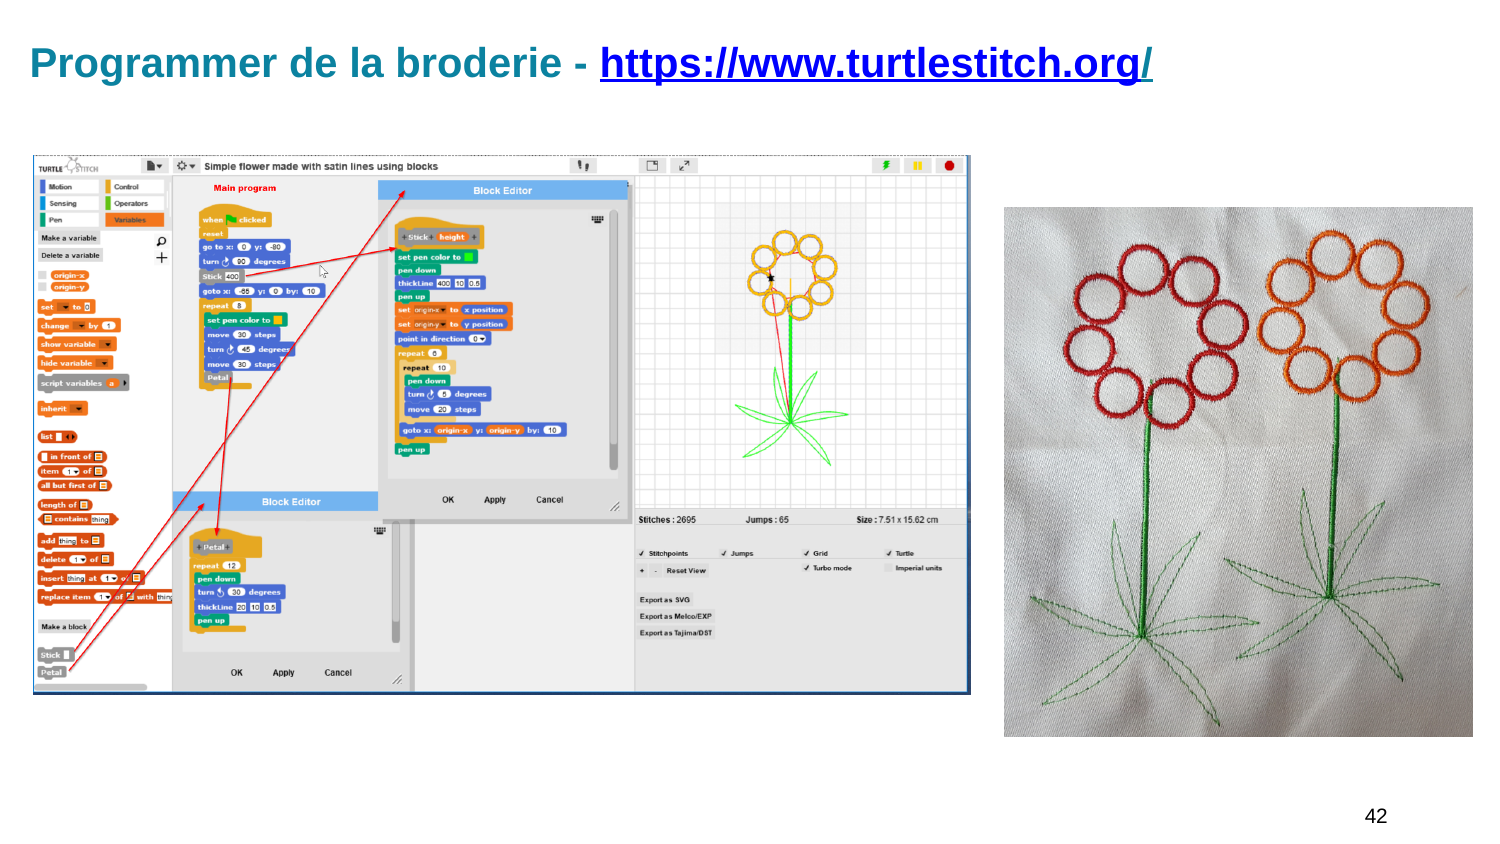

# Programmer de la broderie - https://www.turtlestitch.org/